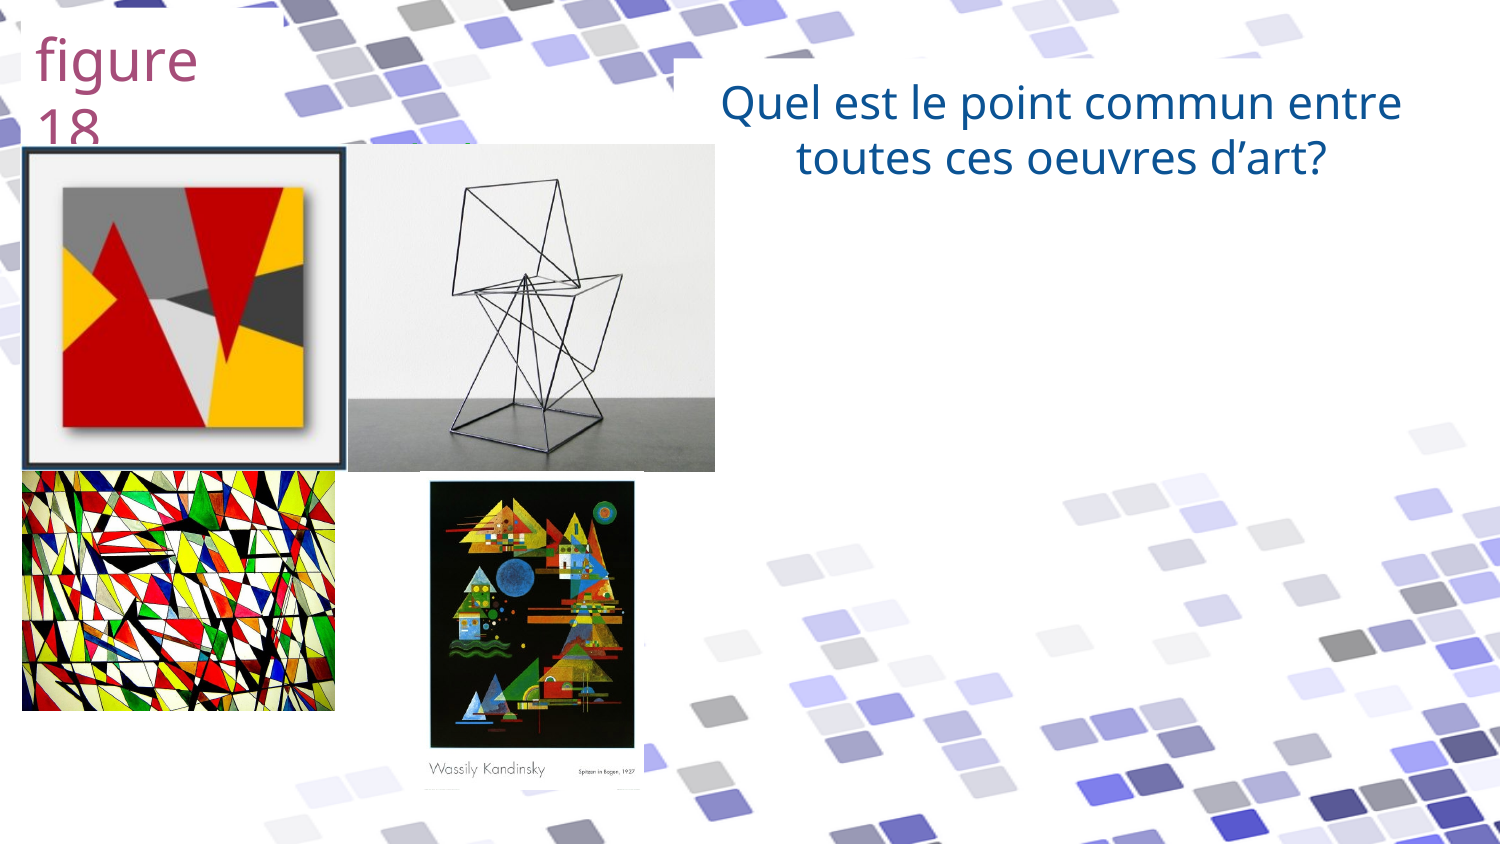

figure 18
Quel est le point commun entre toutes ces oeuvres d’art?
Pour insérer une image, clique droit copier/ coller